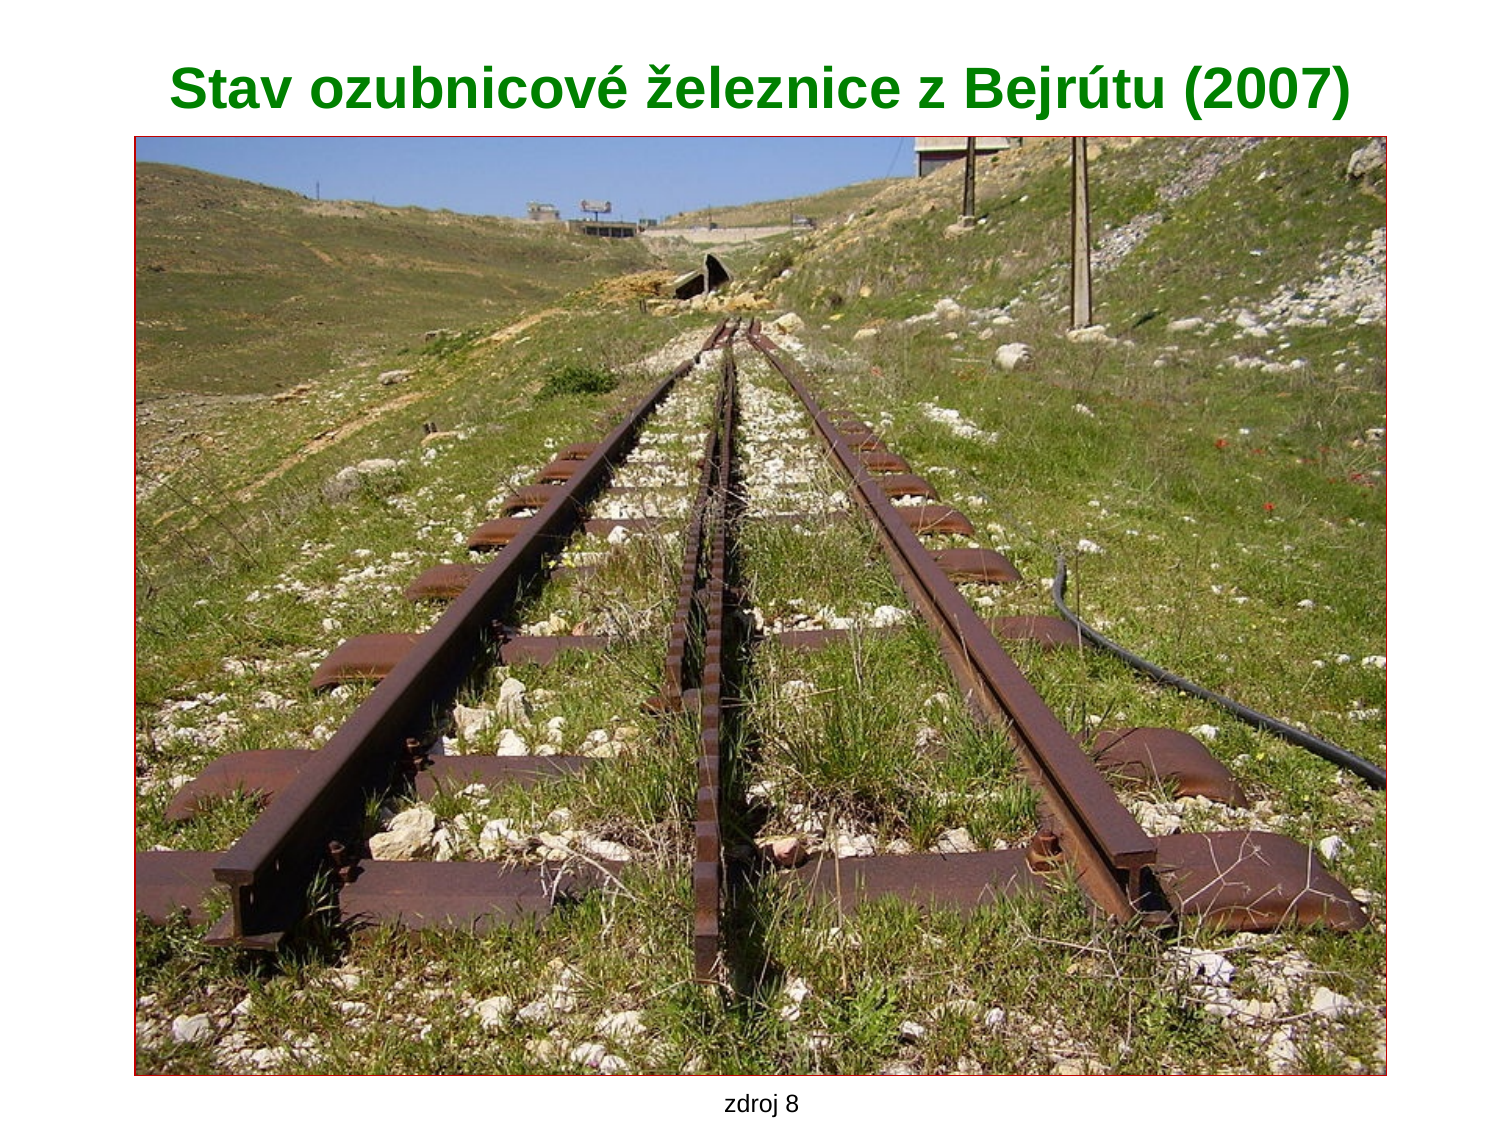

Stav ozubnicové železnice z Bejrútu (2007)
zdroj 8